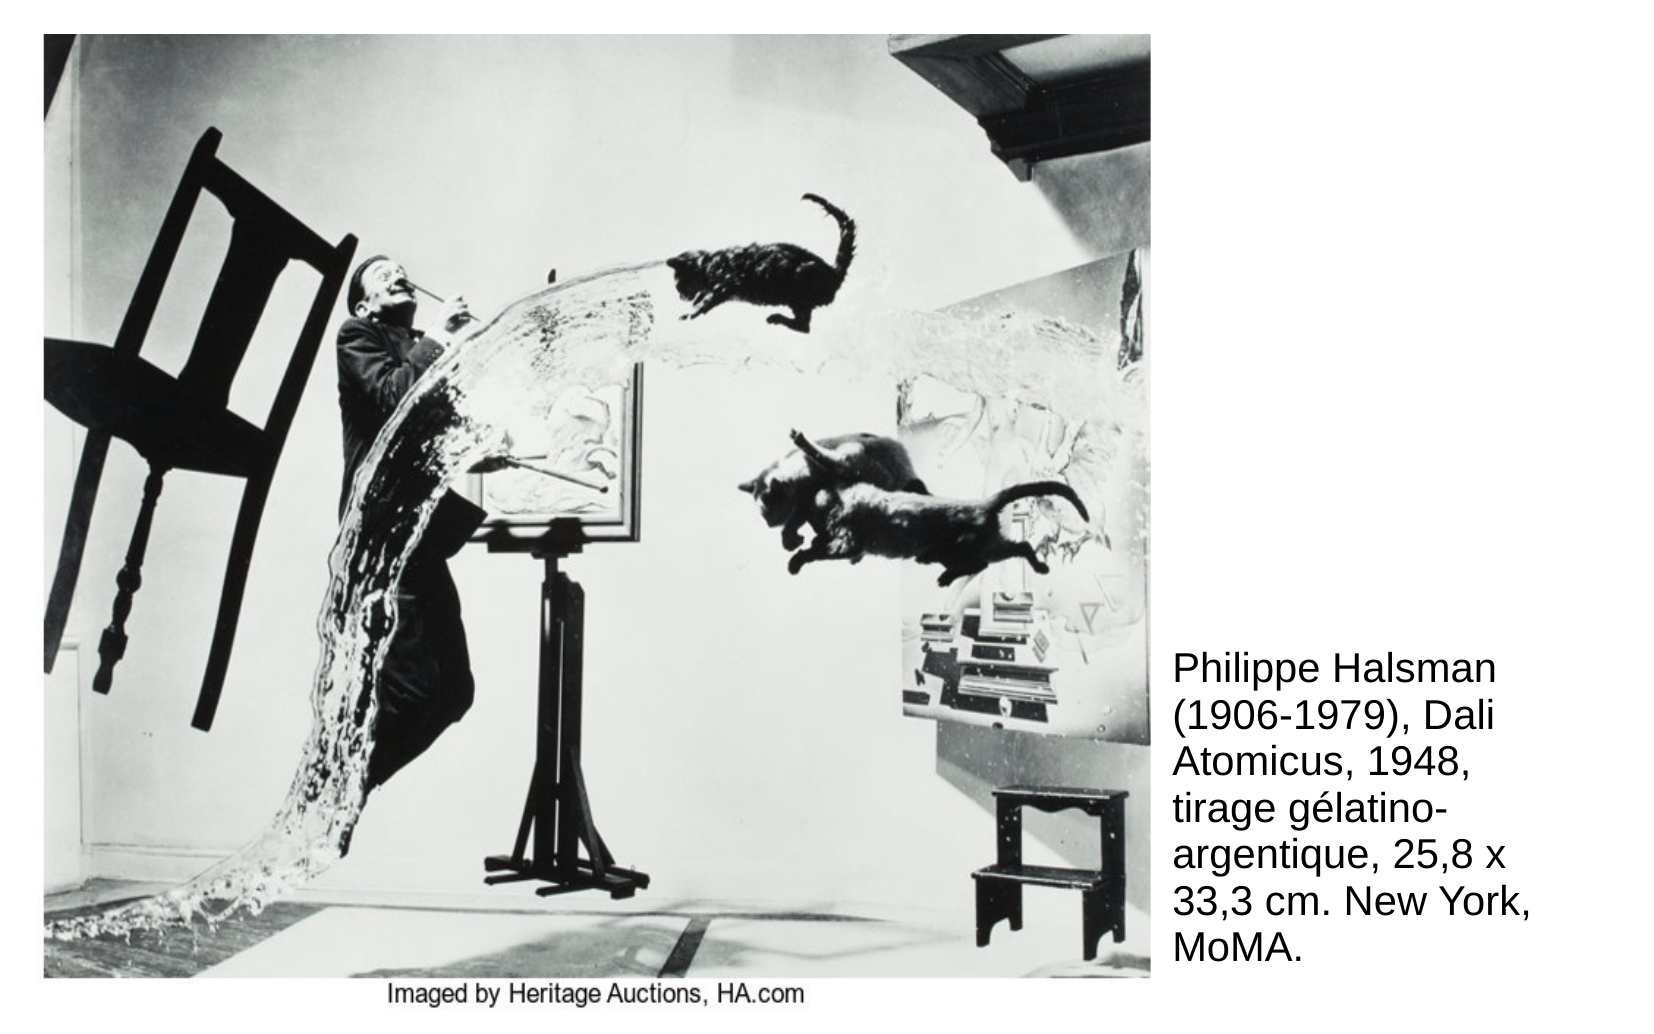

Philippe Halsman (1906-1979), Dali Atomicus, 1948, tirage gélatino-argentique, 25,8 x 33,3 cm. New York, MoMA.